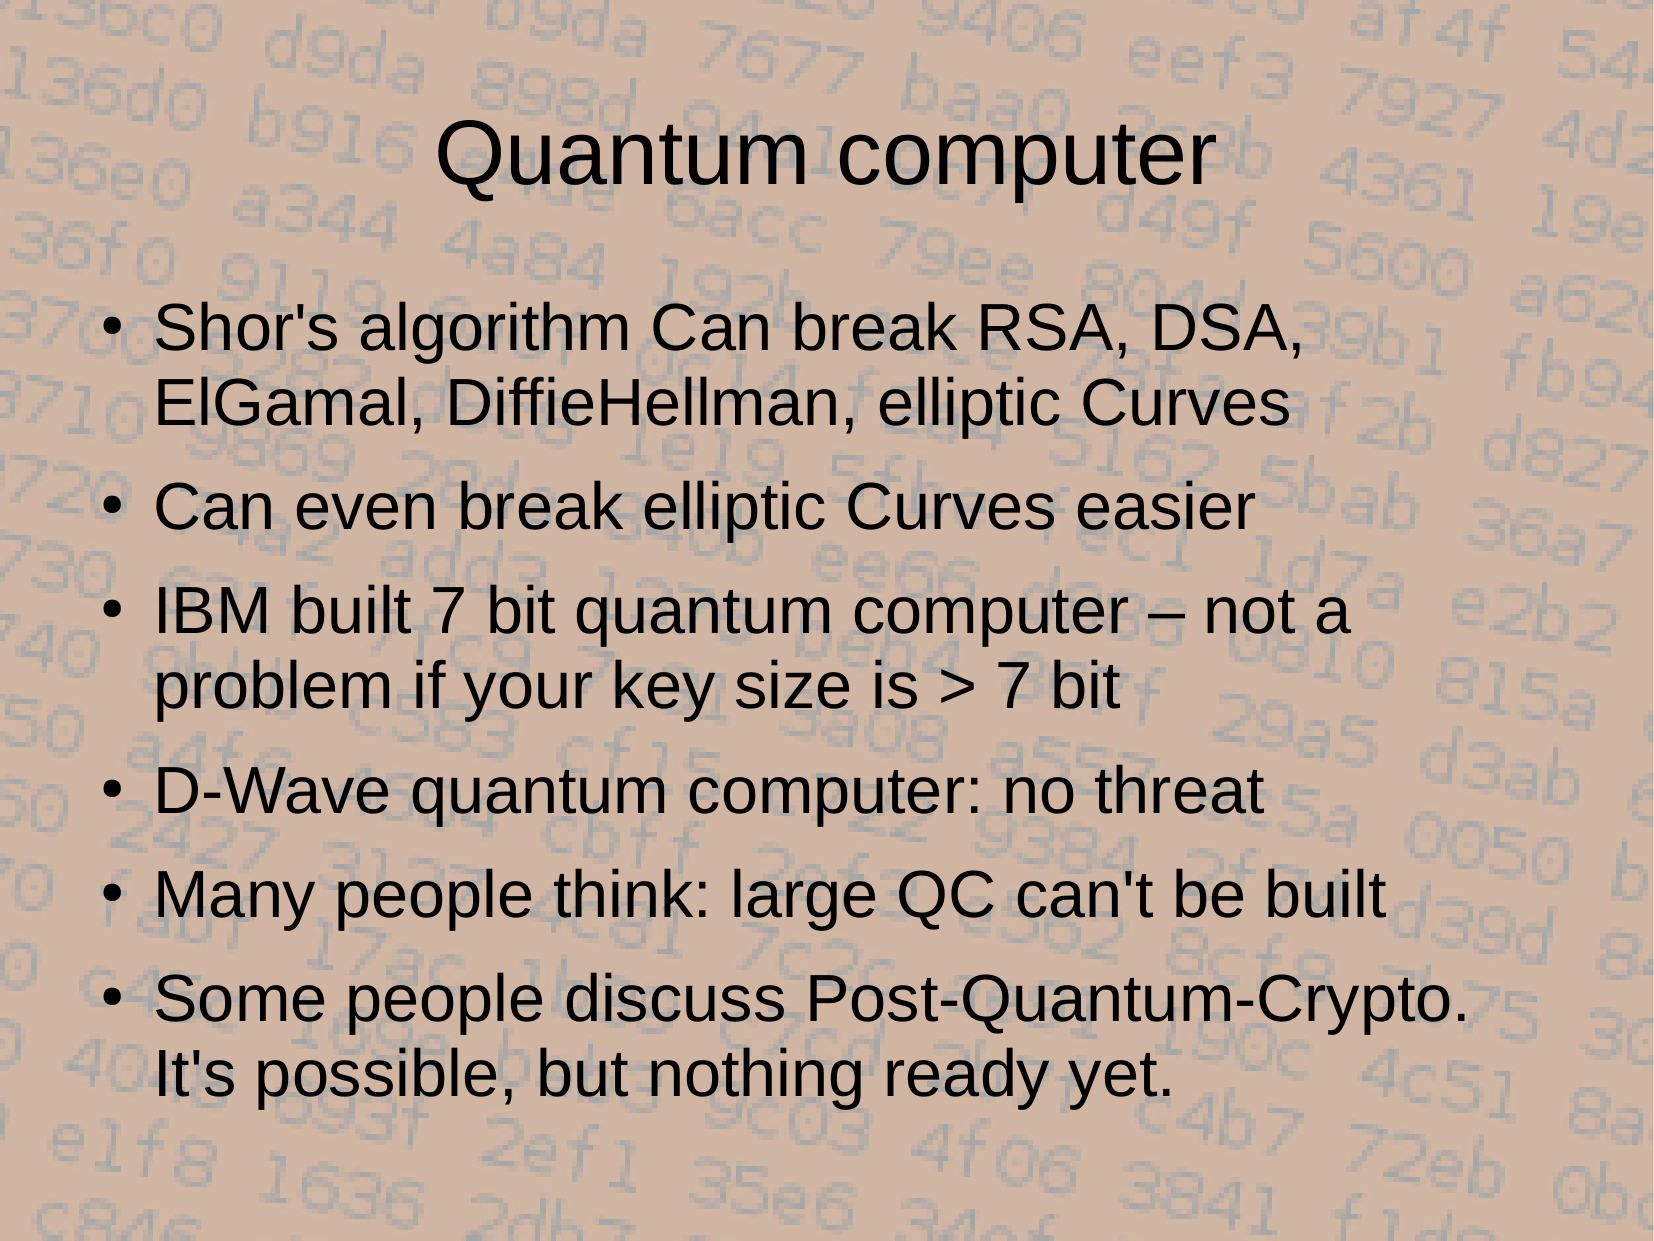

# Quantum computer
Shor's algorithm Can break RSA, DSA, ElGamal, DiffieHellman, elliptic Curves
Can even break elliptic Curves easier
IBM built 7 bit quantum computer – not a problem if your key size is > 7 bit
D-Wave quantum computer: no threat
Many people think: large QC can't be built
Some people discuss Post-Quantum-Crypto. It's possible, but nothing ready yet.